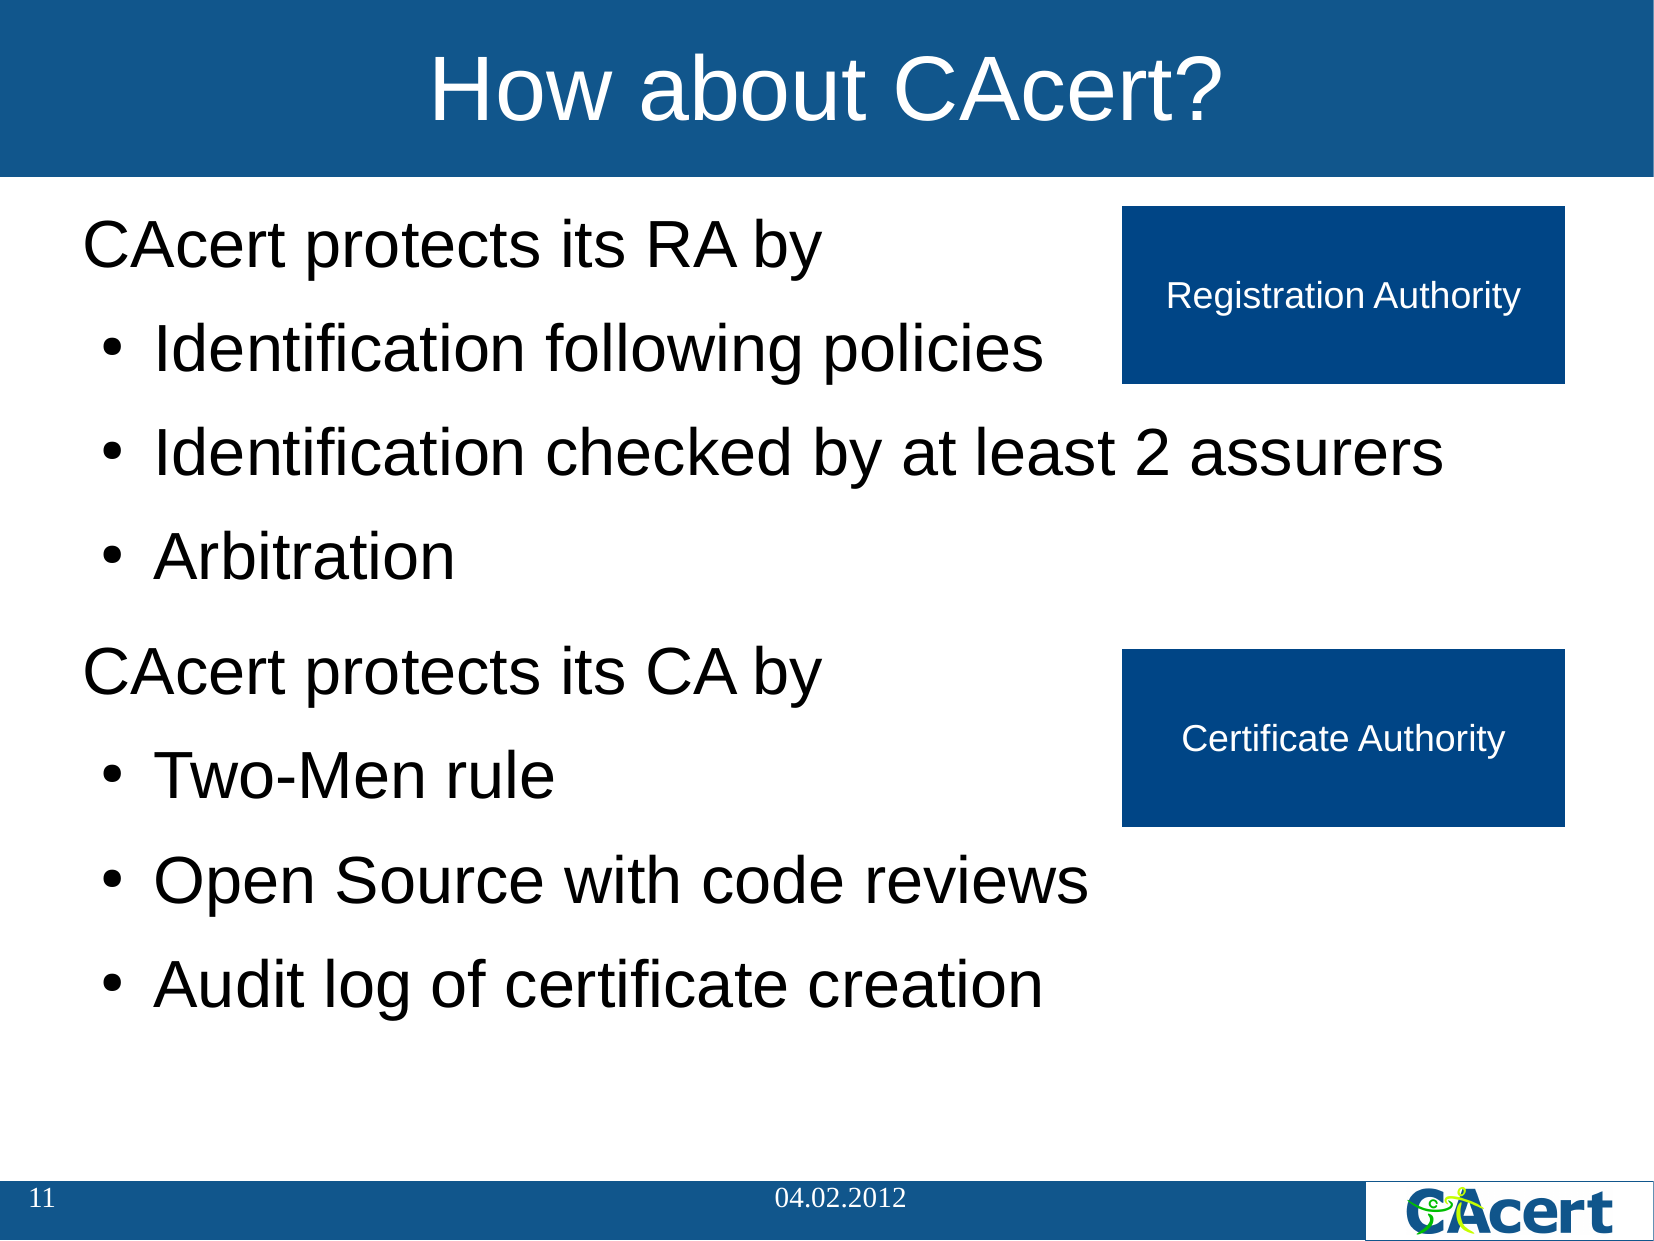

# How about CAcert?
CAcert protects its RA by
Identification following policies
Identification checked by at least 2 assurers
Arbitration
Registration Authority
CAcert protects its CA by
Two-Men rule
Open Source with code reviews
Audit log of certificate creation
Certificate Authority
11
04.02.2012